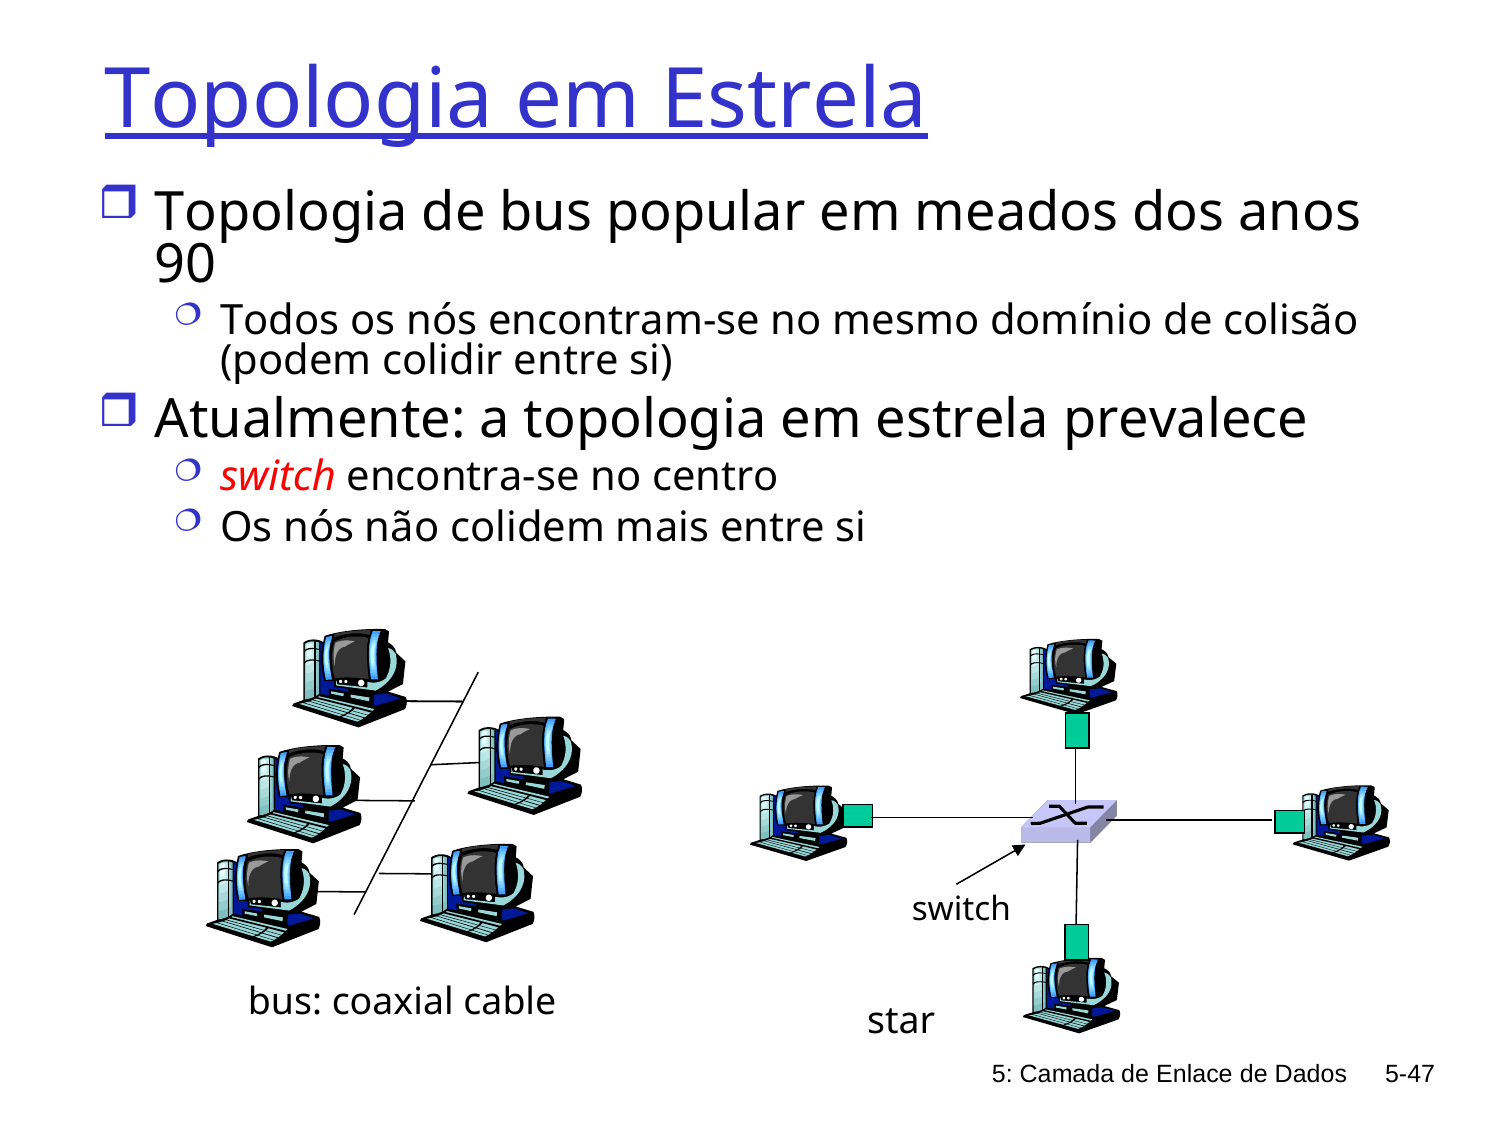

# Topologia em Estrela
Topologia de bus popular em meados dos anos 90
Todos os nós encontram-se no mesmo domínio de colisão (podem colidir entre si)
Atualmente: a topologia em estrela prevalece
switch encontra-se no centro
Os nós não colidem mais entre si
switch
bus: coaxial cable
star
5: Camada de Enlace de Dados